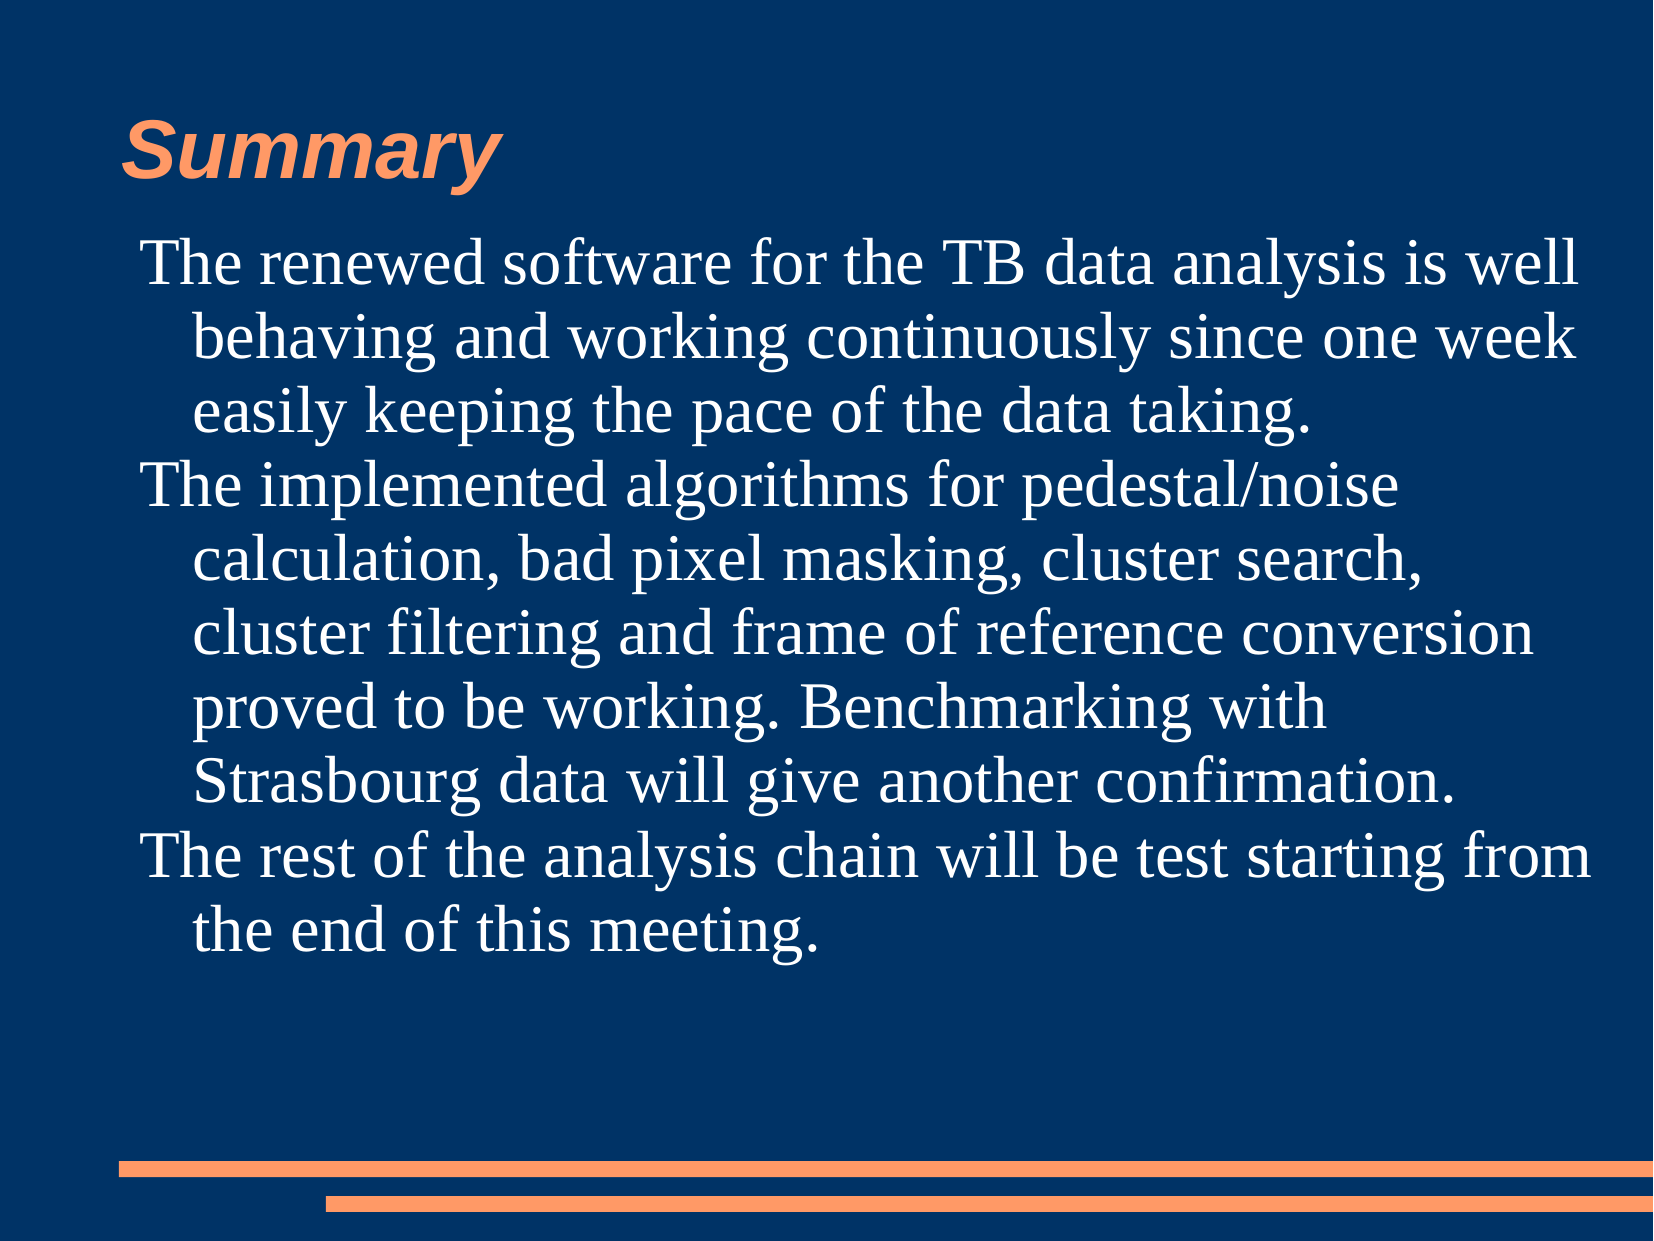

# Summary
The renewed software for the TB data analysis is well behaving and working continuously since one week easily keeping the pace of the data taking.
The implemented algorithms for pedestal/noise calculation, bad pixel masking, cluster search, cluster filtering and frame of reference conversion proved to be working. Benchmarking with Strasbourg data will give another confirmation.
The rest of the analysis chain will be test starting from the end of this meeting.